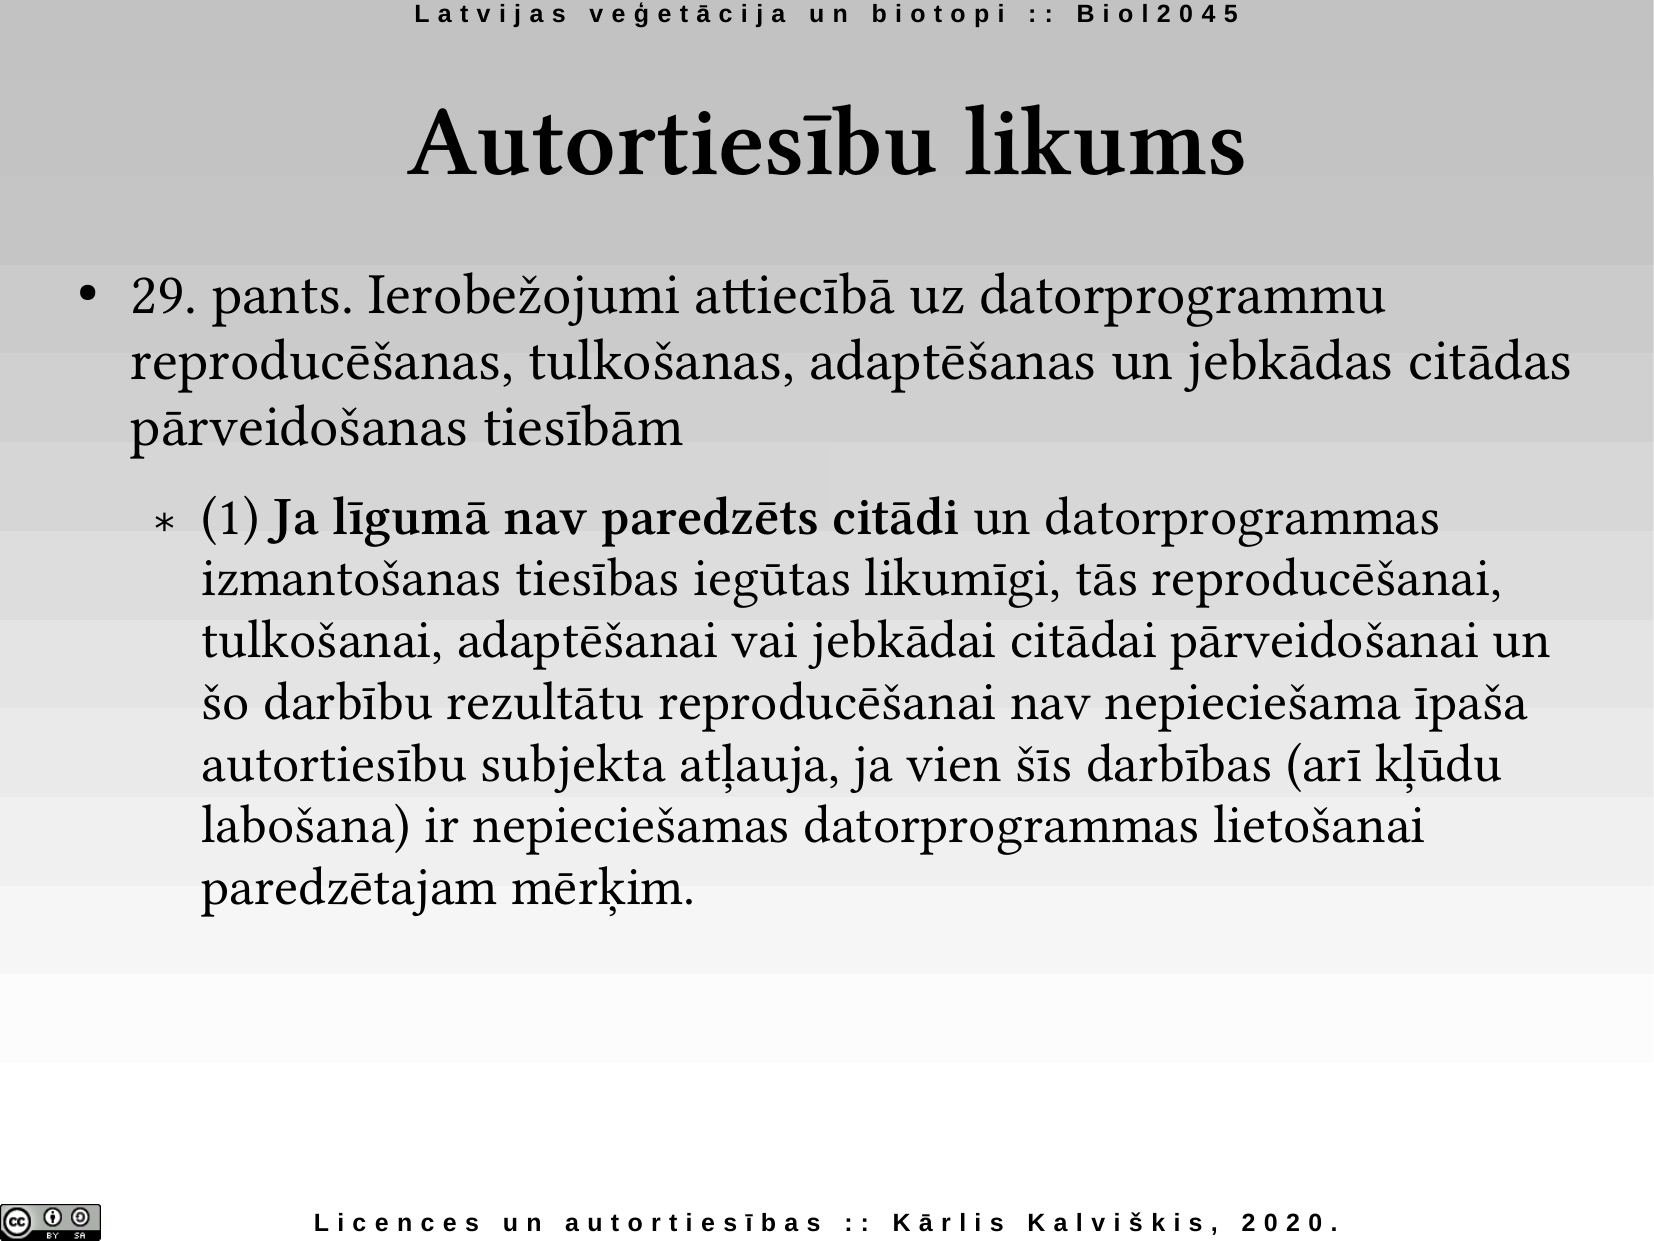

# Autortiesību likums
29. pants. Ierobežojumi attiecībā uz datorprogrammu reproducēšanas, tulkošanas, adaptēšanas un jebkādas citādas pārveidošanas tiesībām
(1) Ja līgumā nav paredzēts citādi un datorprogrammas izmantošanas tiesības iegūtas likumīgi, tās reproducēšanai, tulkošanai, adaptēšanai vai jebkādai citādai pārveidošanai un šo darbību rezultātu reproducēšanai nav nepieciešama īpaša autortiesību subjekta atļauja, ja vien šīs darbības (arī kļūdu labošana) ir nepieciešamas datorprogrammas lietošanai paredzētajam mērķim.